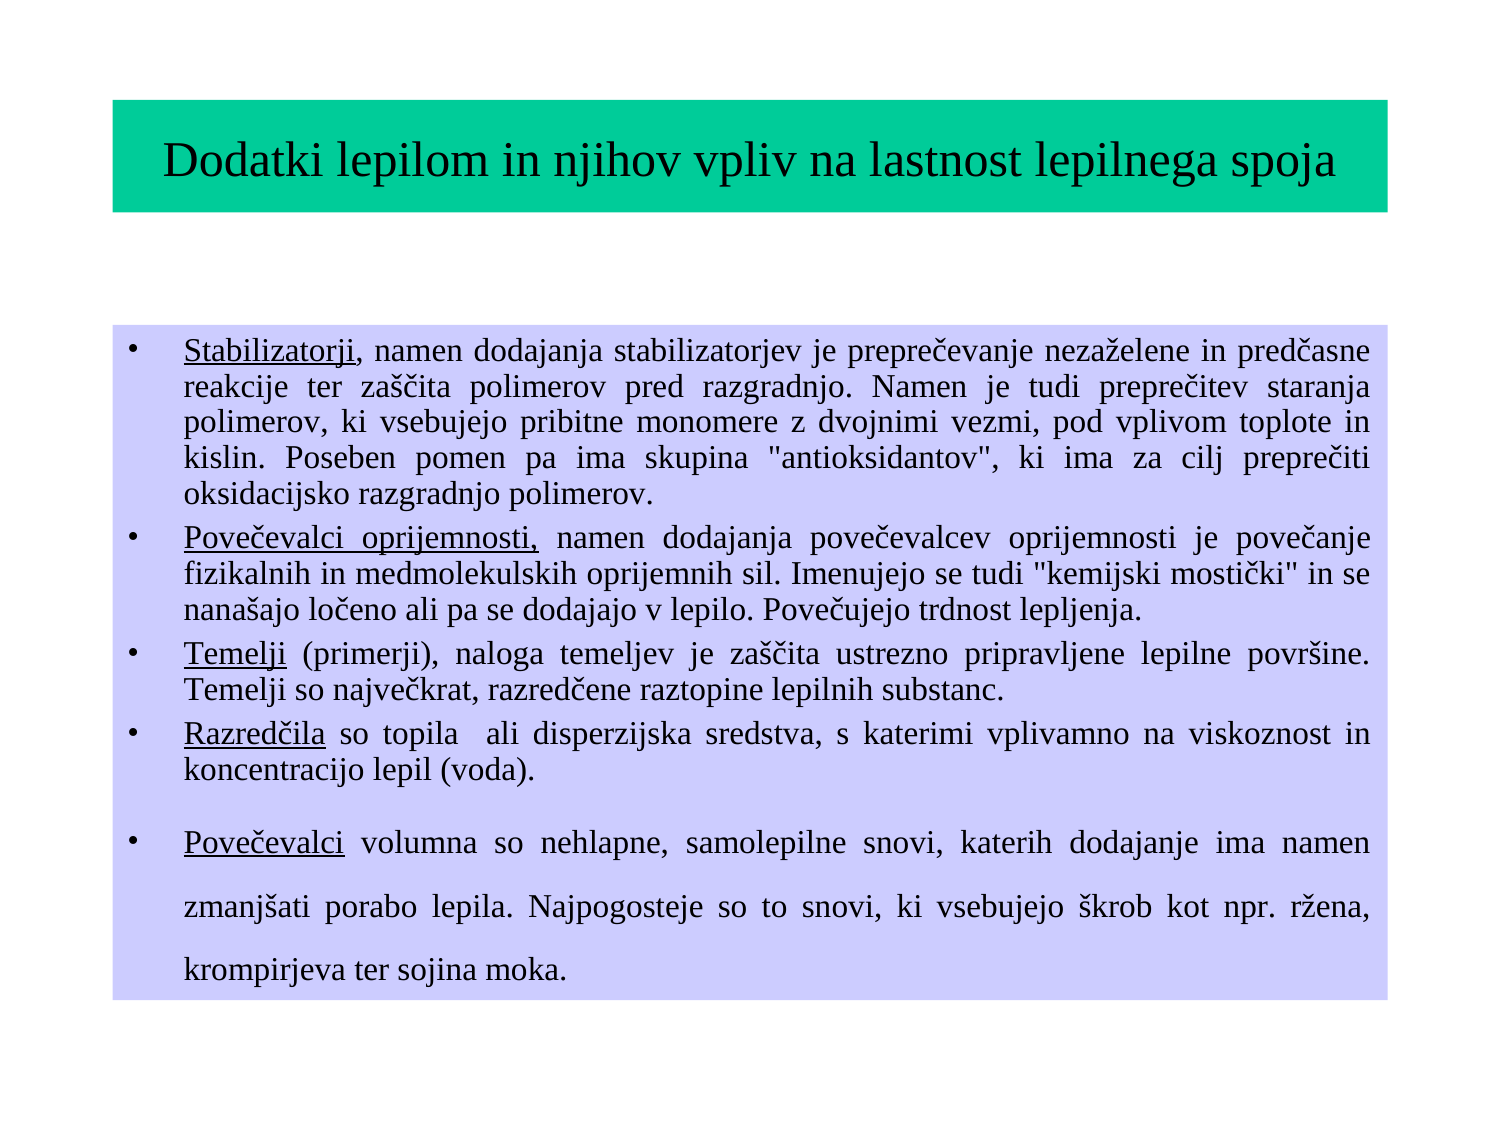

# Dodatki lepilom in njihov vpliv na lastnost lepilnega spoja
Stabilizatorji, namen dodajanja stabilizatorjev je preprečevanje nezaželene in predčasne reakcije ter zaščita polimerov pred razgradnjo. Namen je tudi preprečitev staranja polimerov, ki vsebujejo pribitne monomere z dvojnimi vezmi, pod vplivom toplote in kislin. Poseben pomen pa ima skupina "antioksidantov", ki ima za cilj preprečiti oksidacijsko razgradnjo polimerov.
Povečevalci oprijemnosti, namen dodajanja povečevalcev oprijemnosti je povečanje fizikalnih in medmolekulskih oprijemnih sil. Imenujejo se tudi "kemijski mostički" in se nanašajo ločeno ali pa se dodajajo v lepilo. Povečujejo trdnost lepljenja.
Temelji (primerji), naloga temeljev je zaščita ustrezno pripravljene lepilne površine. Temelji so največkrat, razredčene raztopine lepilnih substanc.
Razredčila so topila ali disperzijska sredstva, s katerimi vplivamno na viskoznost in koncentracijo lepil (voda).
Povečevalci volumna so nehlapne, samolepilne snovi, katerih dodajanje ima namen zmanjšati porabo lepila. Najpogosteje so to snovi, ki vsebujejo škrob kot npr. ržena, krompirjeva ter sojina moka.